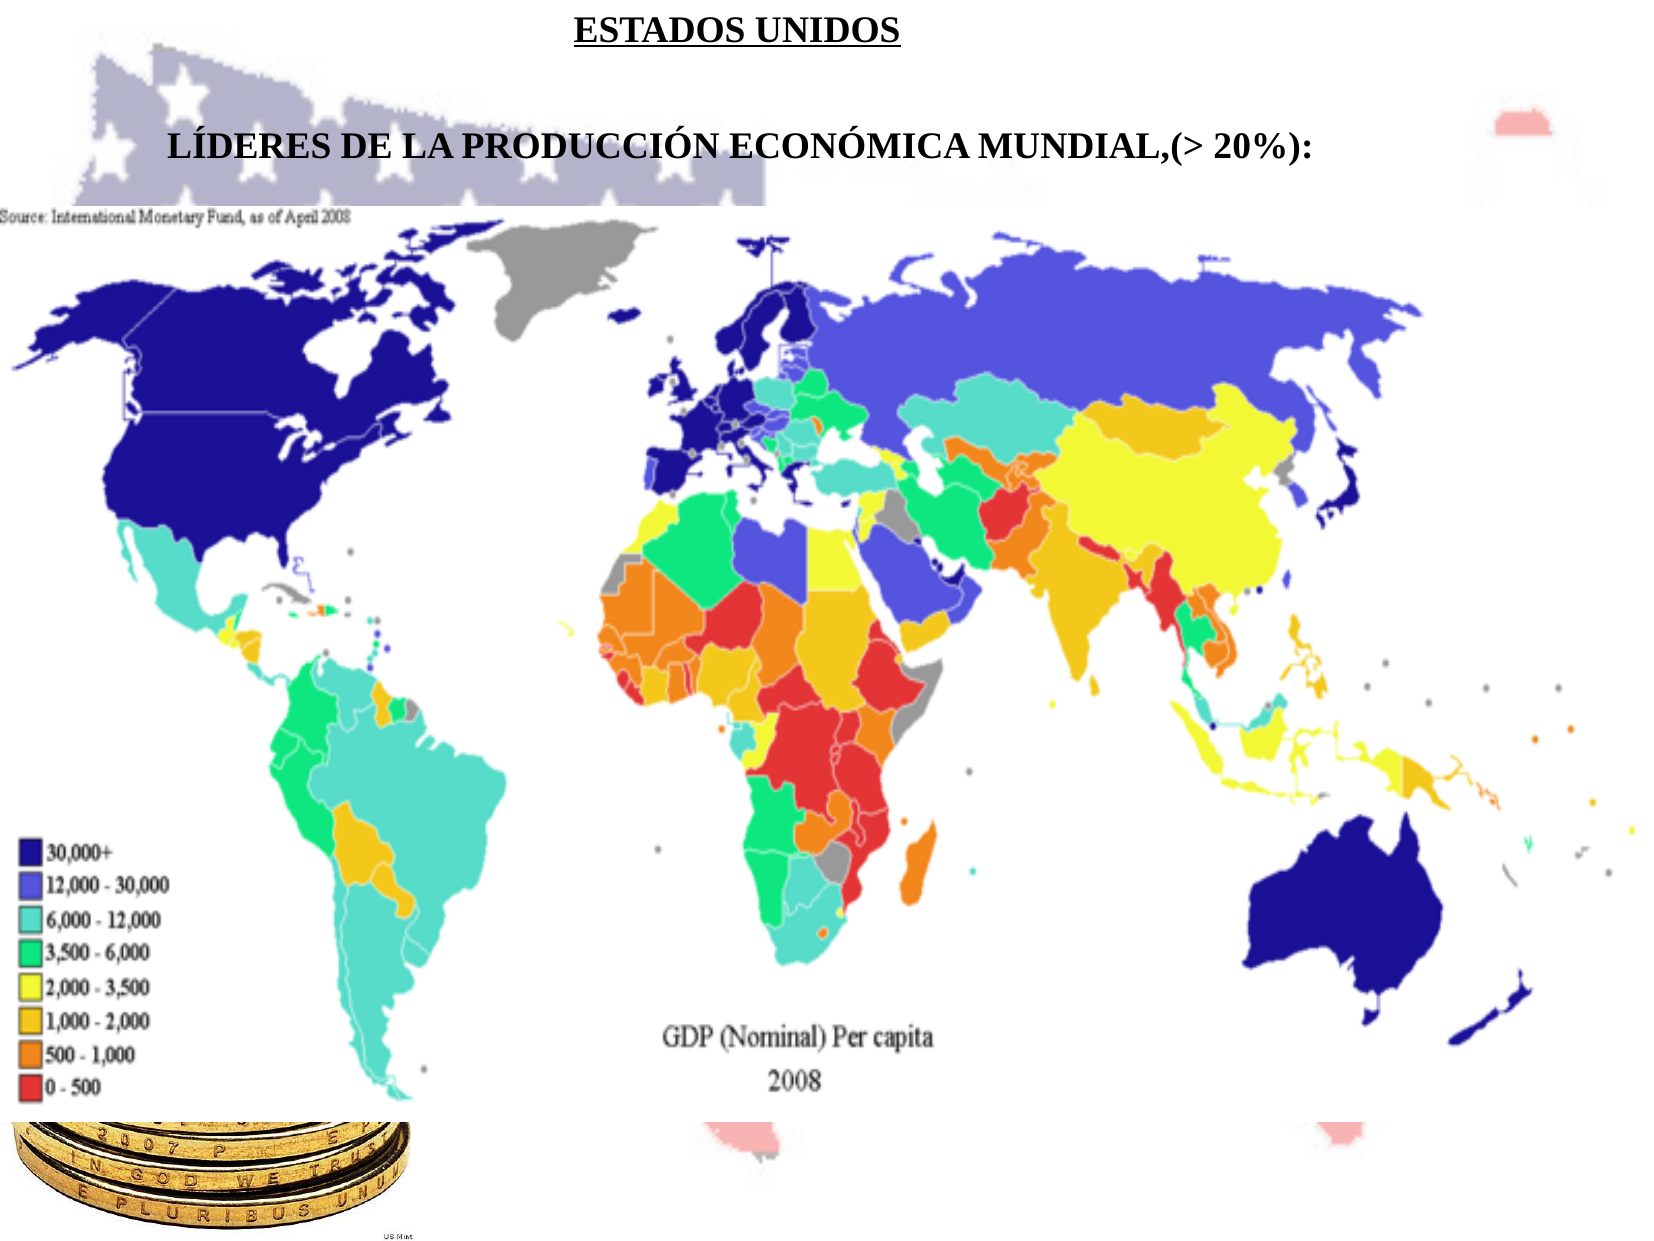

ESTADOS UNIDOS
LÍDERES DE LA PRODUCCIÓN ECONÓMICA MUNDIAL,(> 20%):
SUS EMPRESAS LIDERAN LA ECONOMÍA MUNDIAL
VALORACIÓN DEL ESPÍRITU EMPRESARIAL
INVERSIÓN EN INVESTIGACIÓN: -PRODUCTIVIDAD
 -COMPETITIVIDAD
MANO DE OBRA CUALIFICADA: SISTEMA UNIVERSITARIO
RIQUEZA EN MATERIAS PRIMAS Y FUENTES DE ENERGÍA